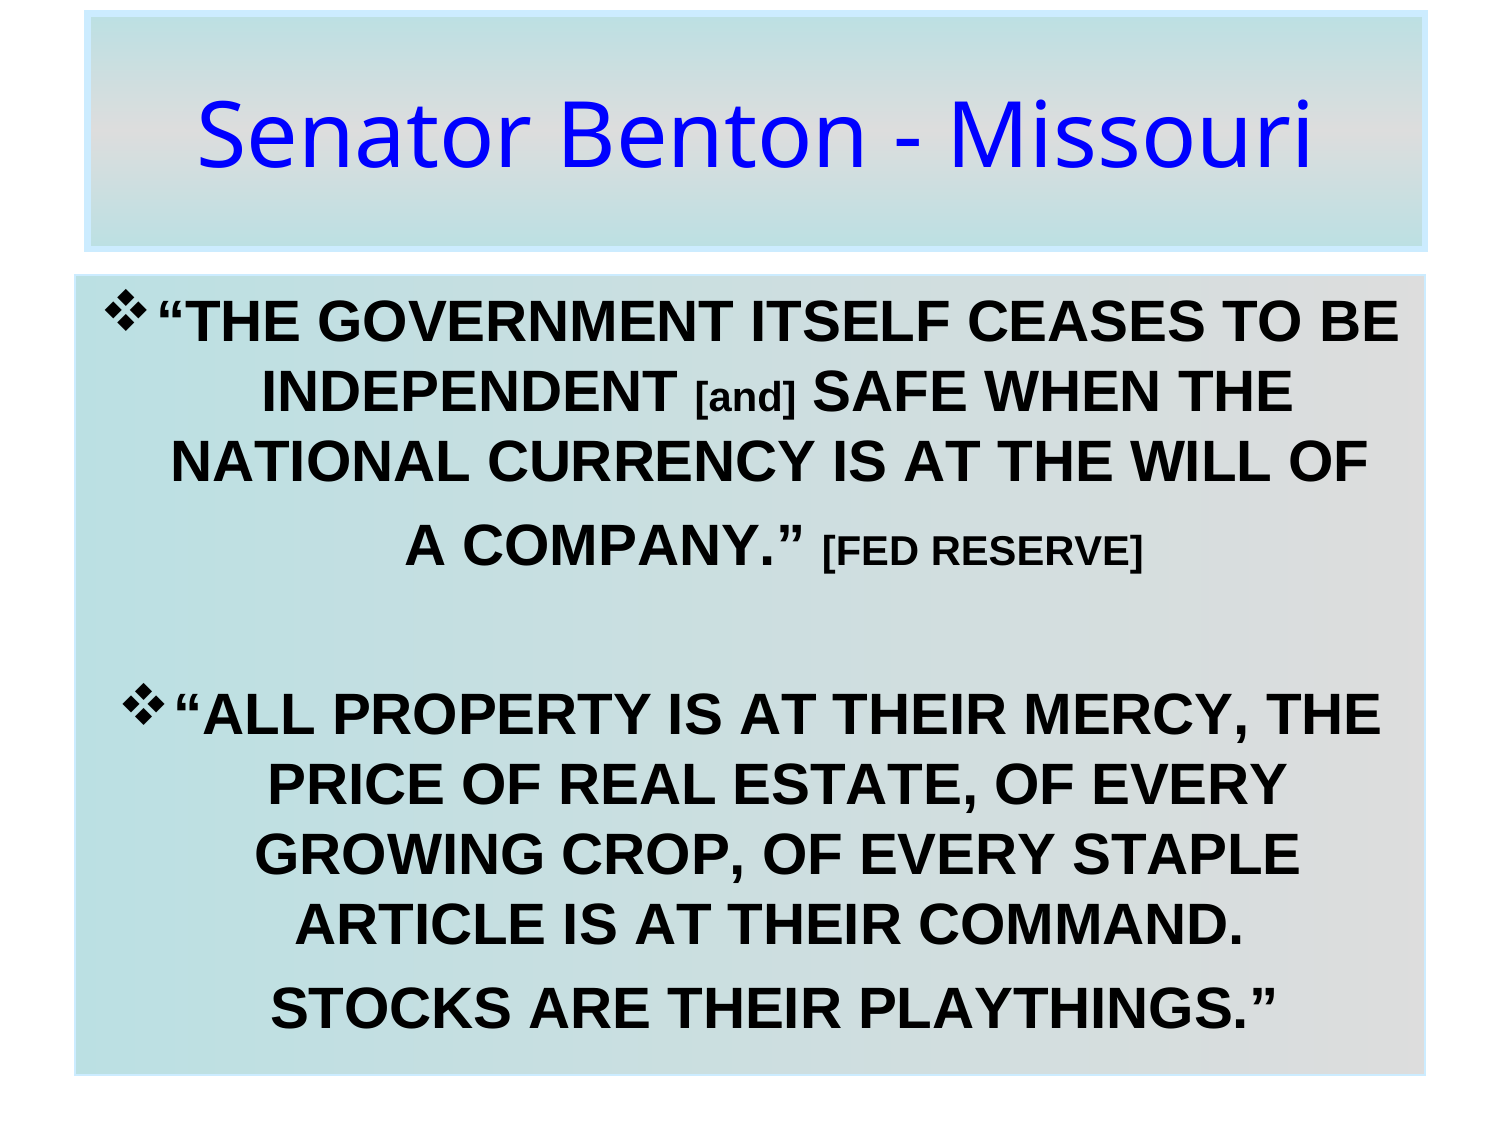

# Senator Benton - Missouri
“THE GOVERNMENT ITSELF CEASES TO BE INDEPENDENT [and] SAFE WHEN THE NATIONAL CURRENCY IS AT THE WILL OF
 A COMPANY.” [FED RESERVE]
“ALL PROPERTY IS AT THEIR MERCY, THE PRICE OF REAL ESTATE, OF EVERY GROWING CROP, OF EVERY STAPLE ARTICLE IS AT THEIR COMMAND.
 STOCKS ARE THEIR PLAYTHINGS.”